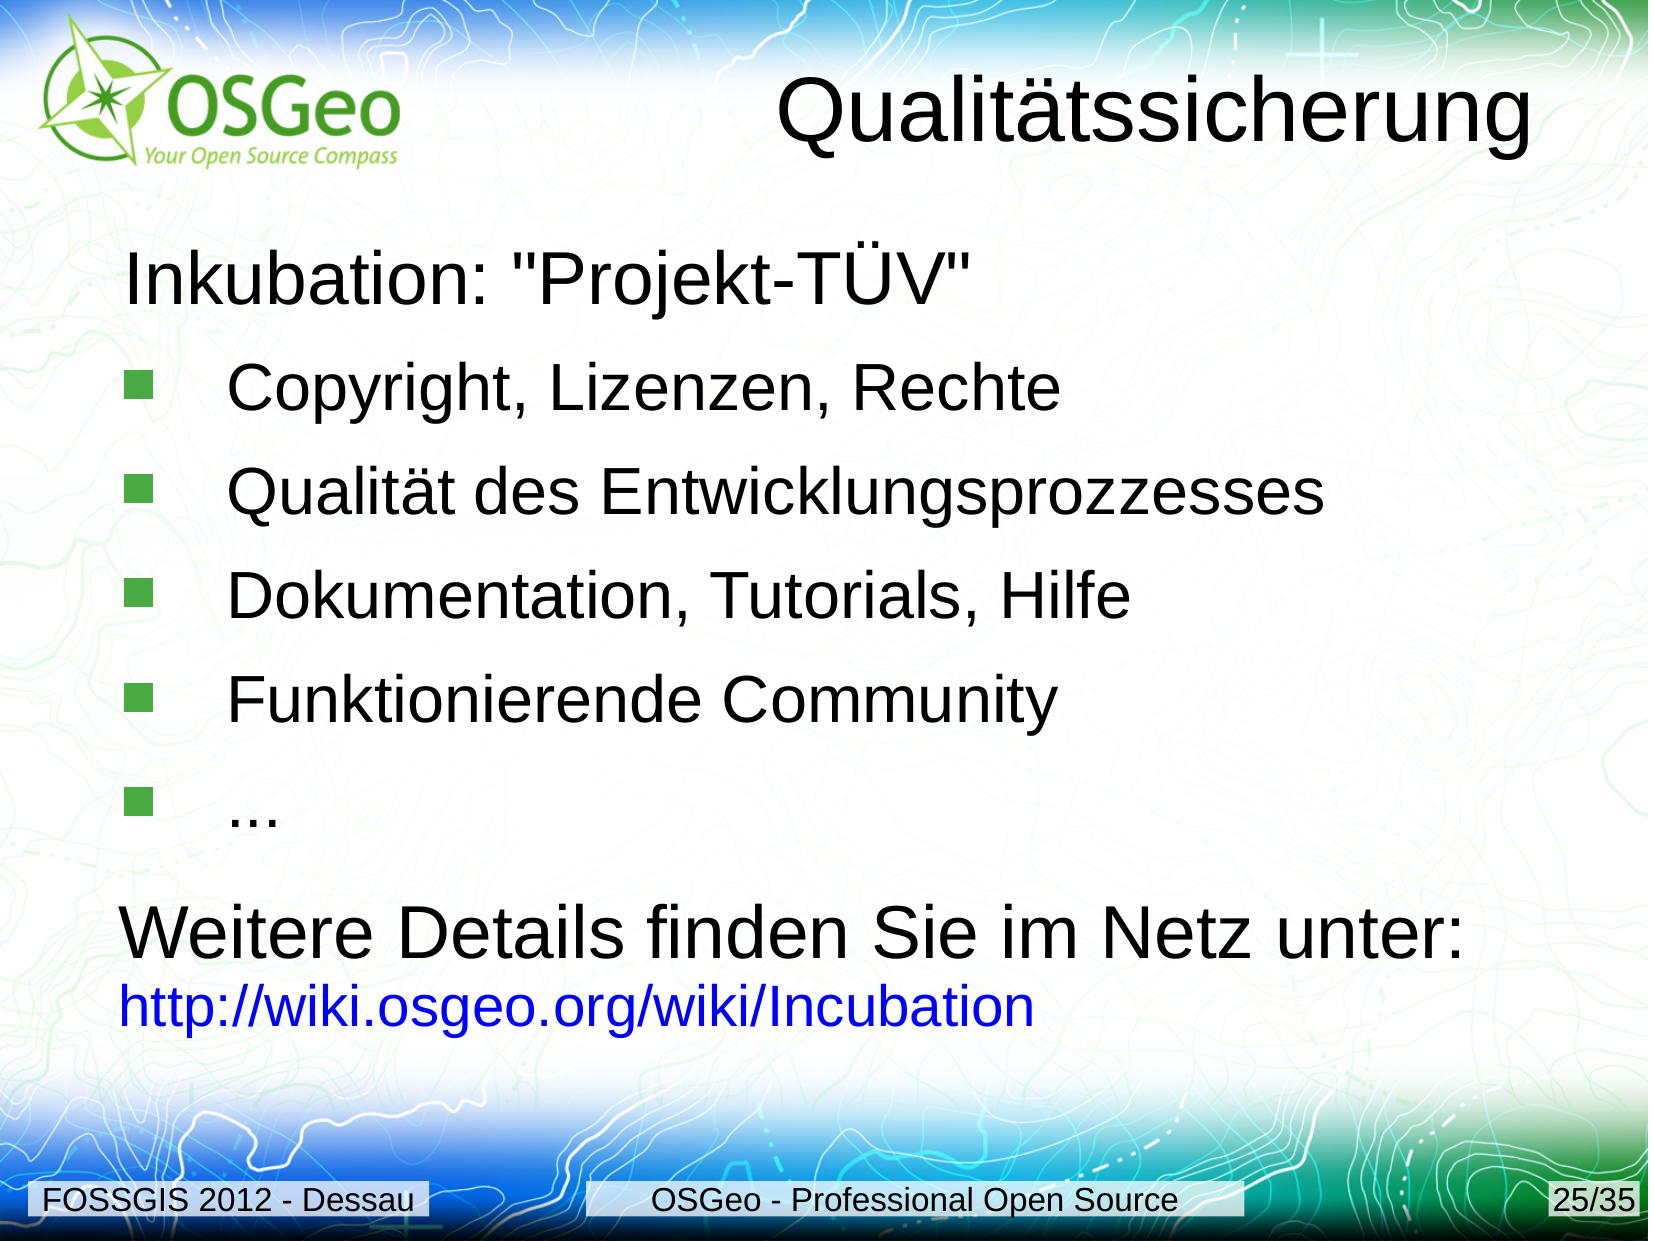

# Qualitätssicherung
Inkubation: "Projekt-TÜV"
Copyright, Lizenzen, Rechte
Qualität des Entwicklungsprozzesses
Dokumentation, Tutorials, Hilfe
Funktionierende Community
...
Weitere Details finden Sie im Netz unter:
http://wiki.osgeo.org/wiki/Incubation
FOSSGIS 2012 - Dessau
OSGeo - Professional Open Source
25